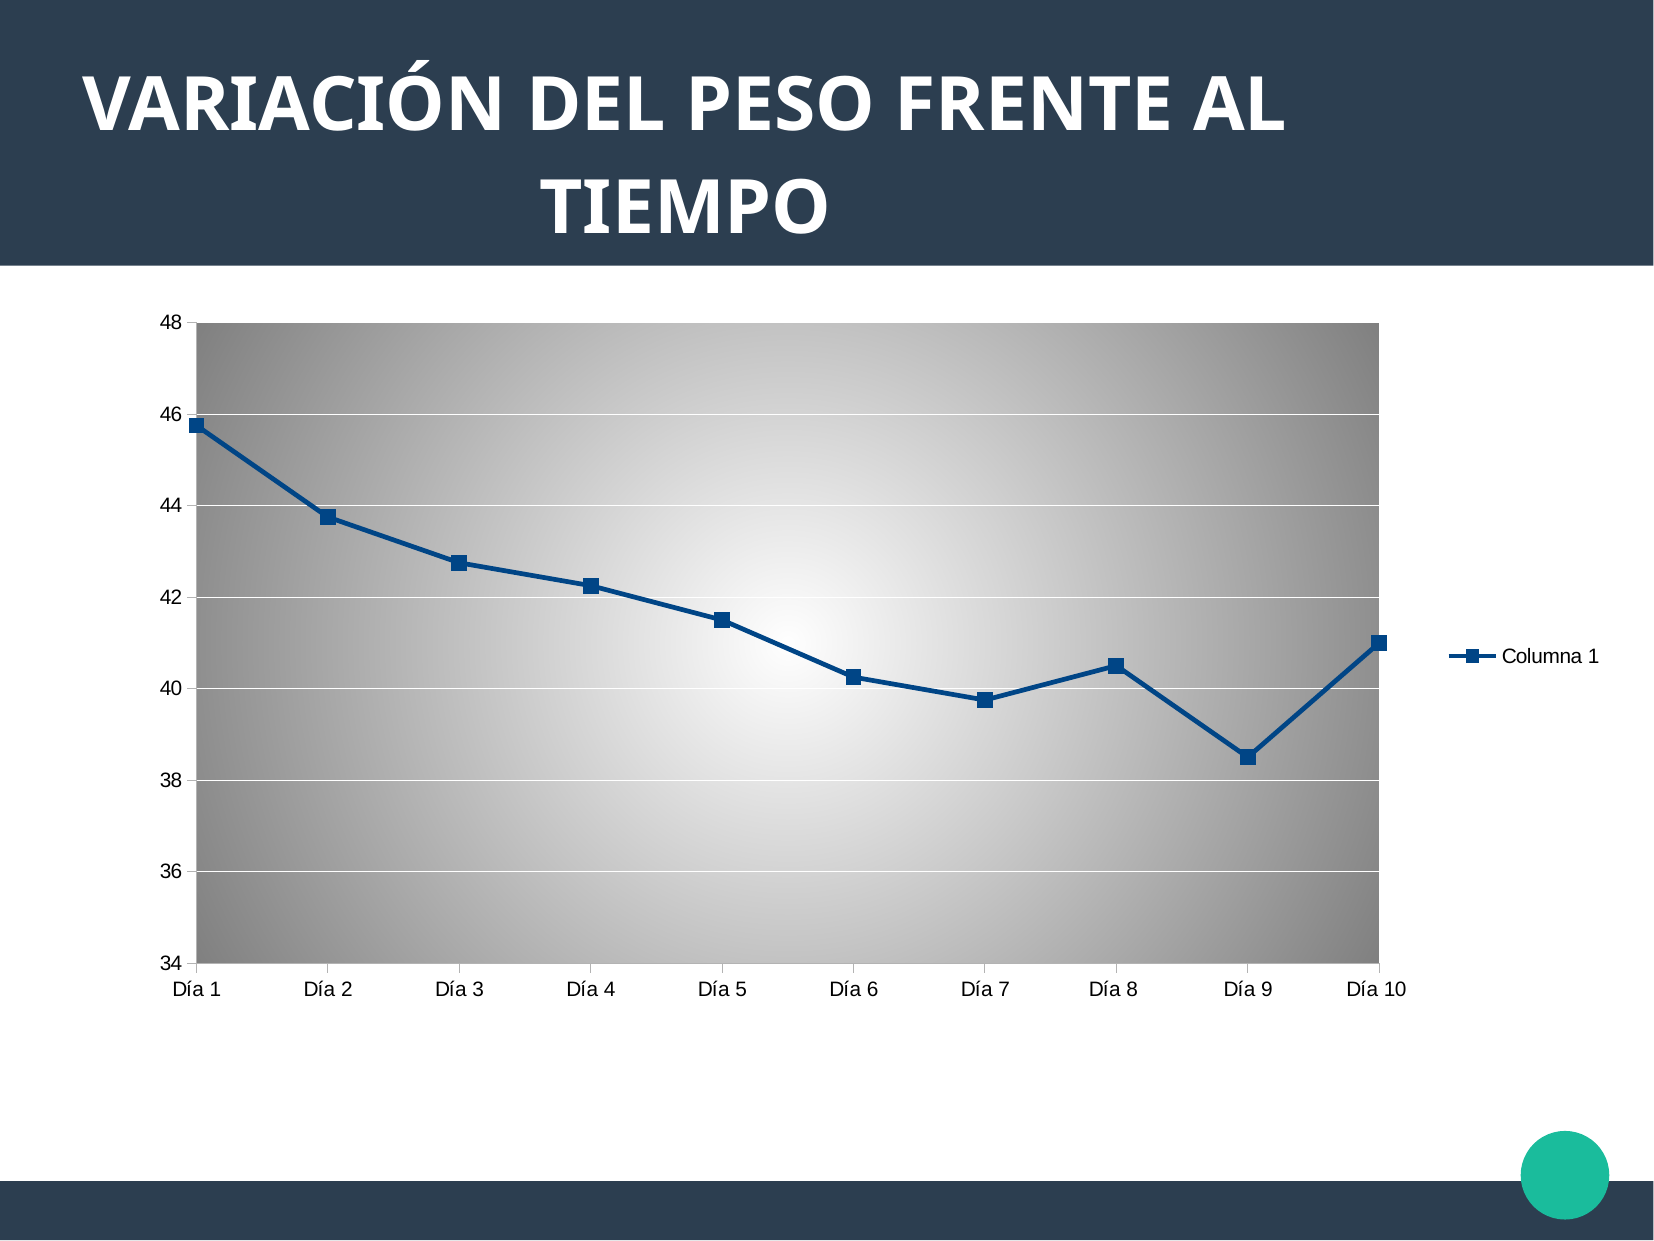

# VARIACIÓN DEL PESO FRENTE AL TIEMPO
### Chart
| Category | Columna 1 |
|---|---|
| Día 1 | 45.75 |
| Día 2 | 43.75 |
| Día 3 | 42.75 |
| Día 4 | 42.25 |
| Día 5 | 41.5 |
| Día 6 | 40.25 |
| Día 7 | 39.75 |
| Día 8 | 40.5 |
| Día 9 | 38.5 |
| Día 10 | 41.0 |